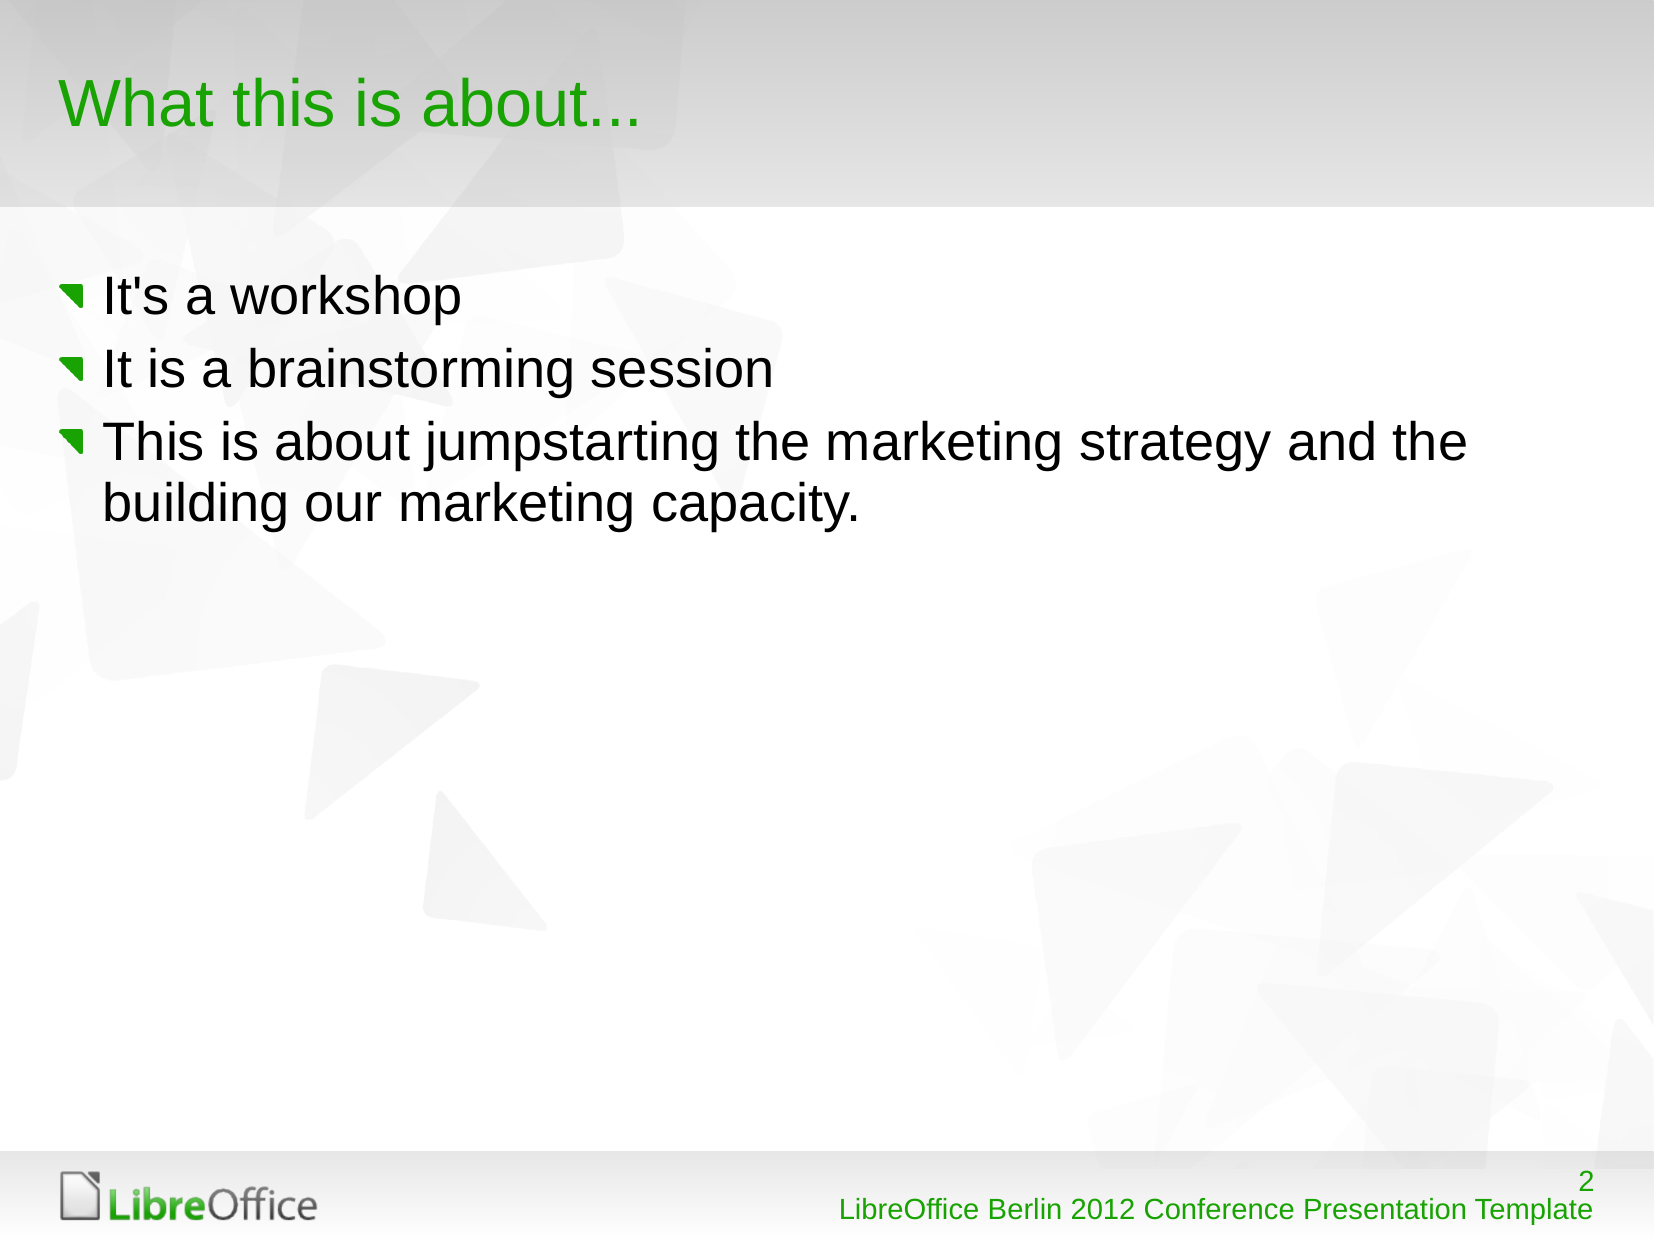

# What this is about...
It's a workshop
It is a brainstorming session
This is about jumpstarting the marketing strategy and the building our marketing capacity.
2
LibreOffice Berlin 2012 Conference Presentation Template